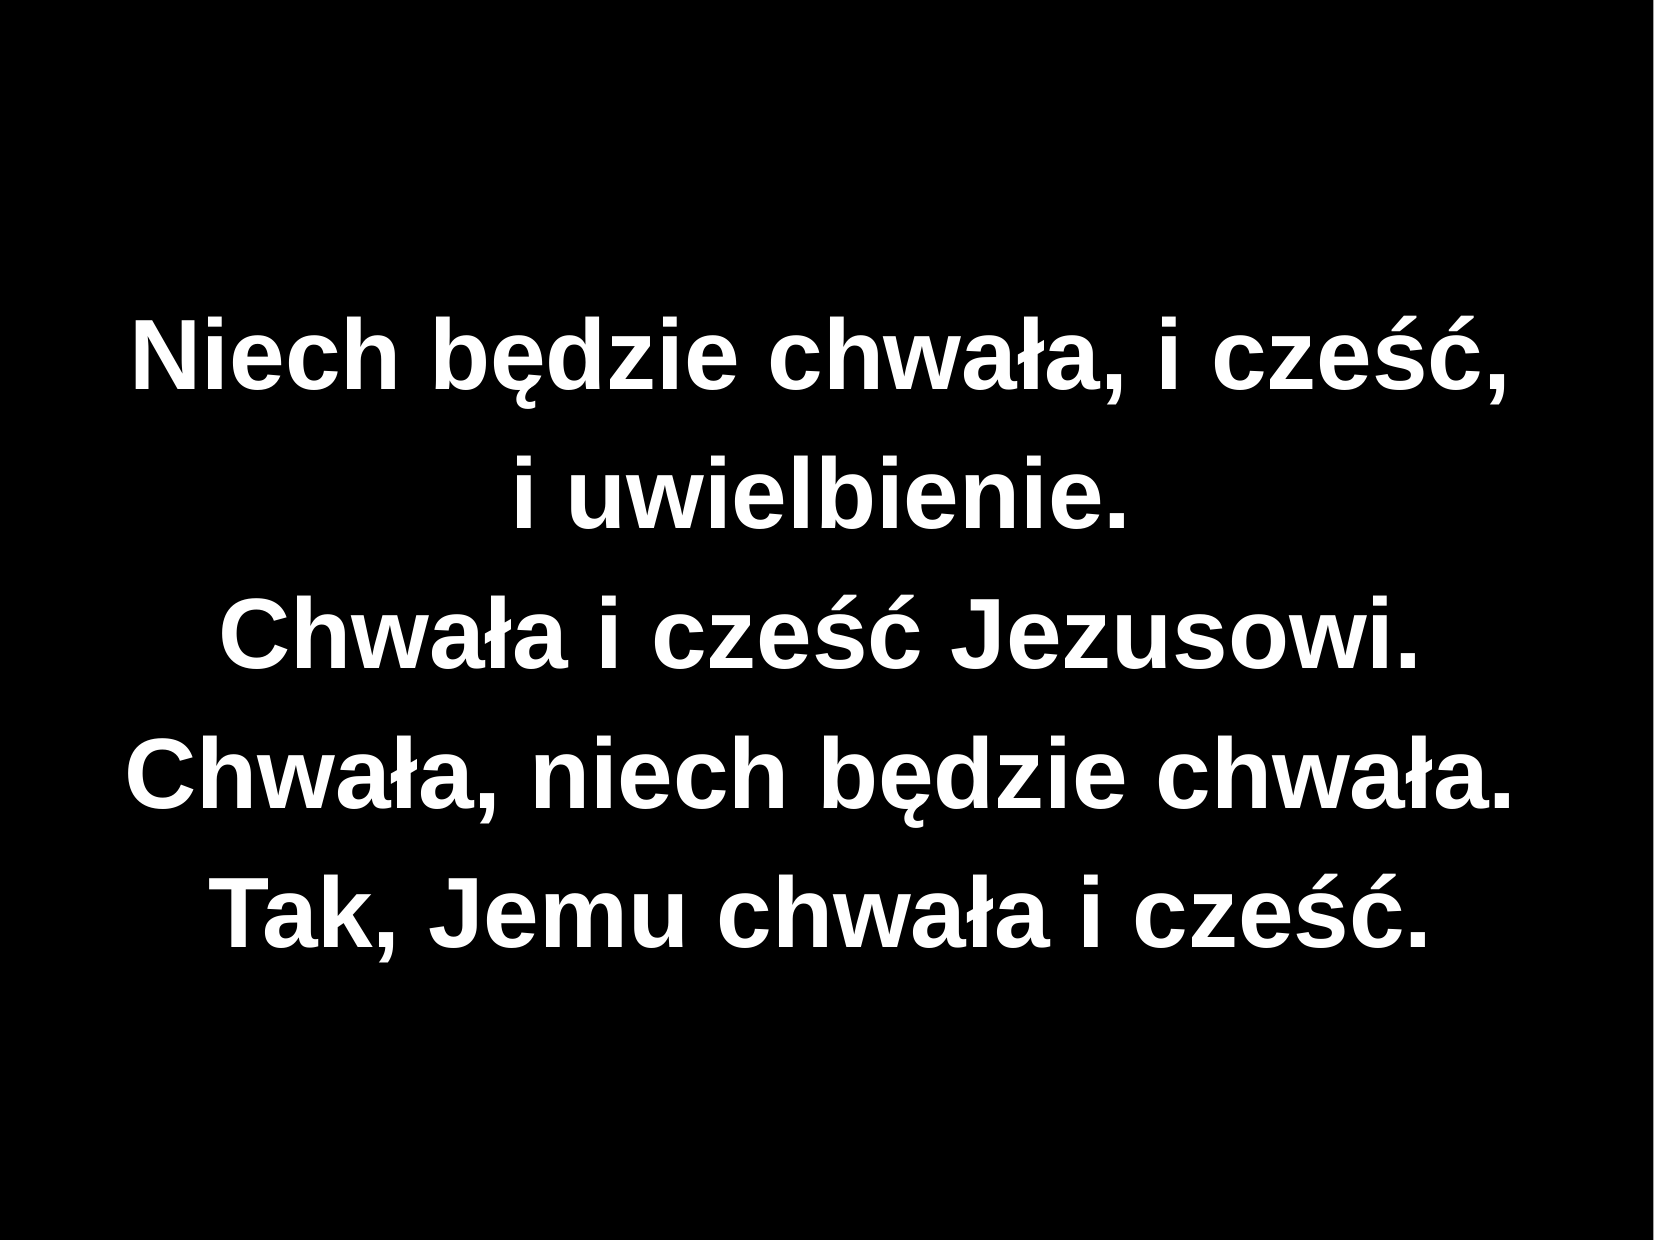

# Niech będzie chwała, i cześć,
i uwielbienie.
Chwała i cześć Jezusowi.
Chwała, niech będzie chwała.
Tak, Jemu chwała i cześć.